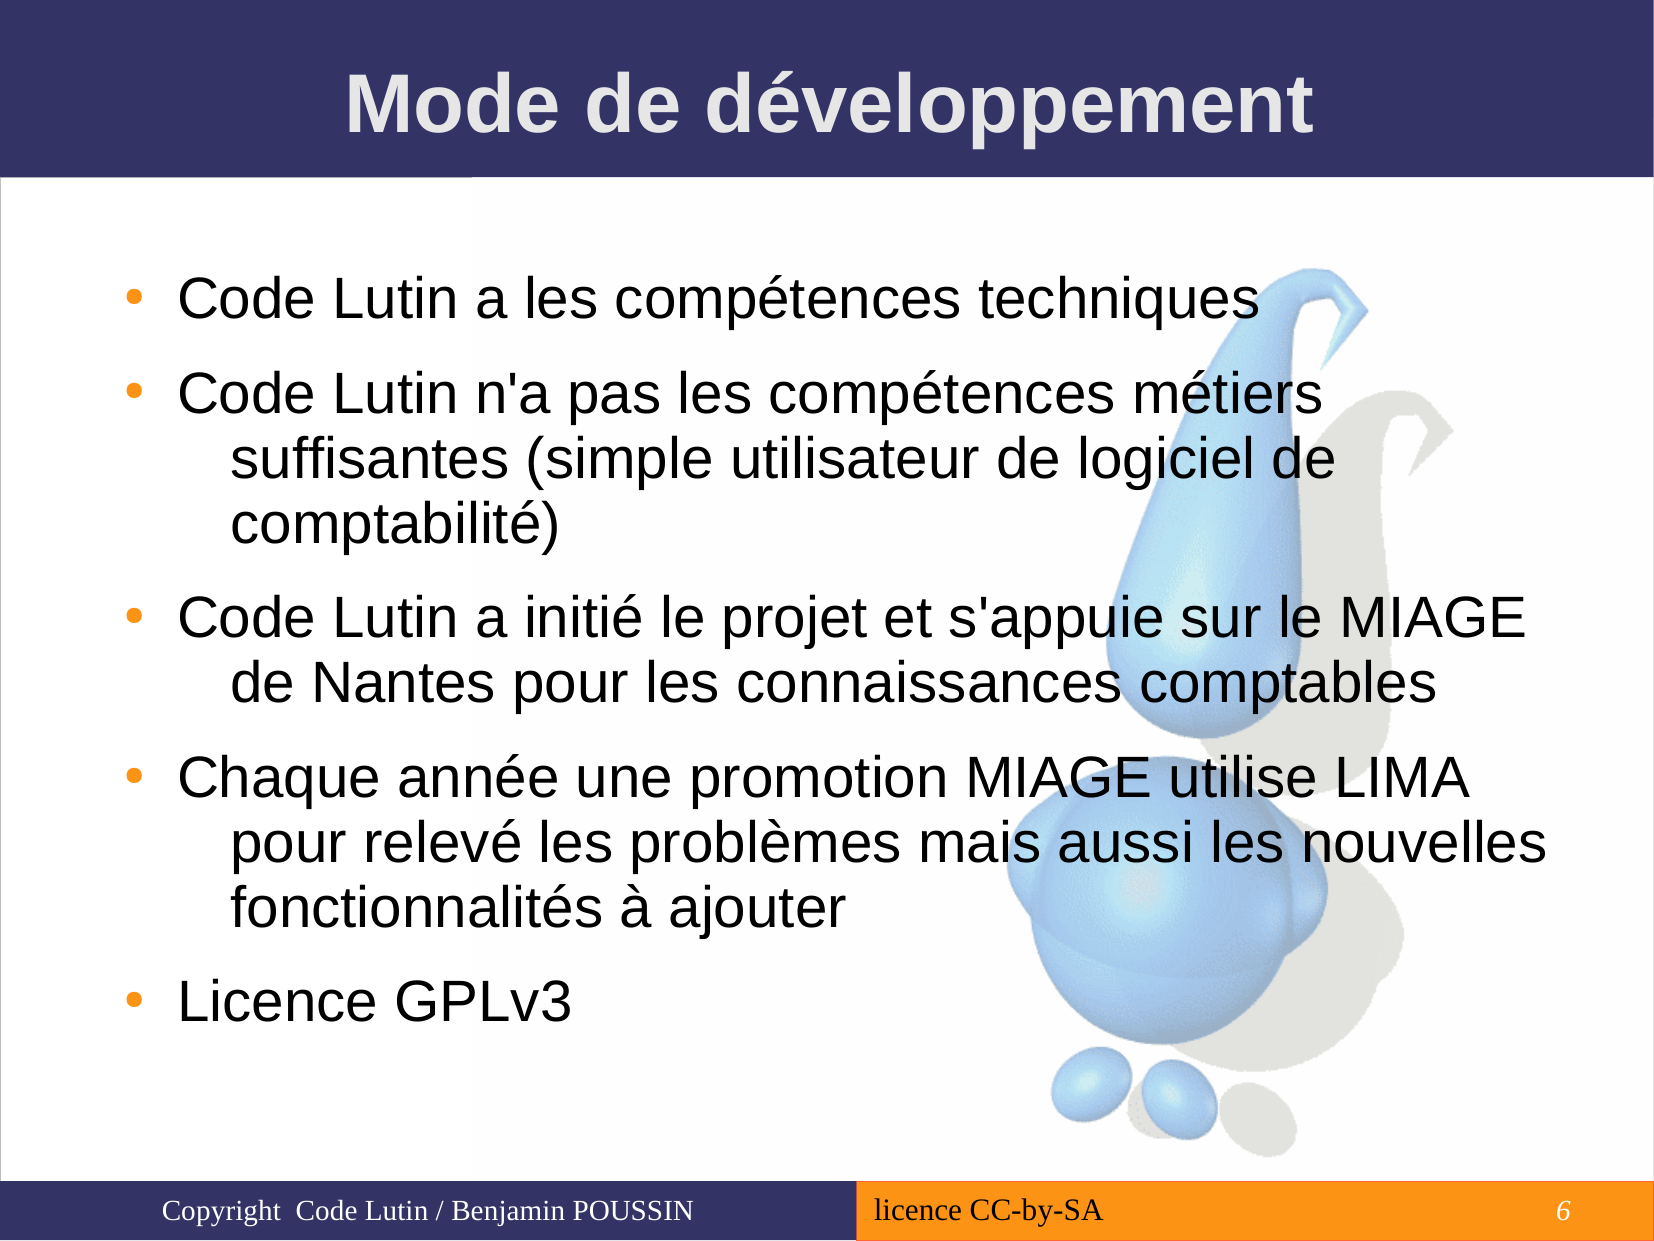

# Mode de développement
Code Lutin a les compétences techniques
Code Lutin n'a pas les compétences métiers suffisantes (simple utilisateur de logiciel de comptabilité)
Code Lutin a initié le projet et s'appuie sur le MIAGE de Nantes pour les connaissances comptables
Chaque année une promotion MIAGE utilise LIMA pour relevé les problèmes mais aussi les nouvelles fonctionnalités à ajouter
Licence GPLv3
6